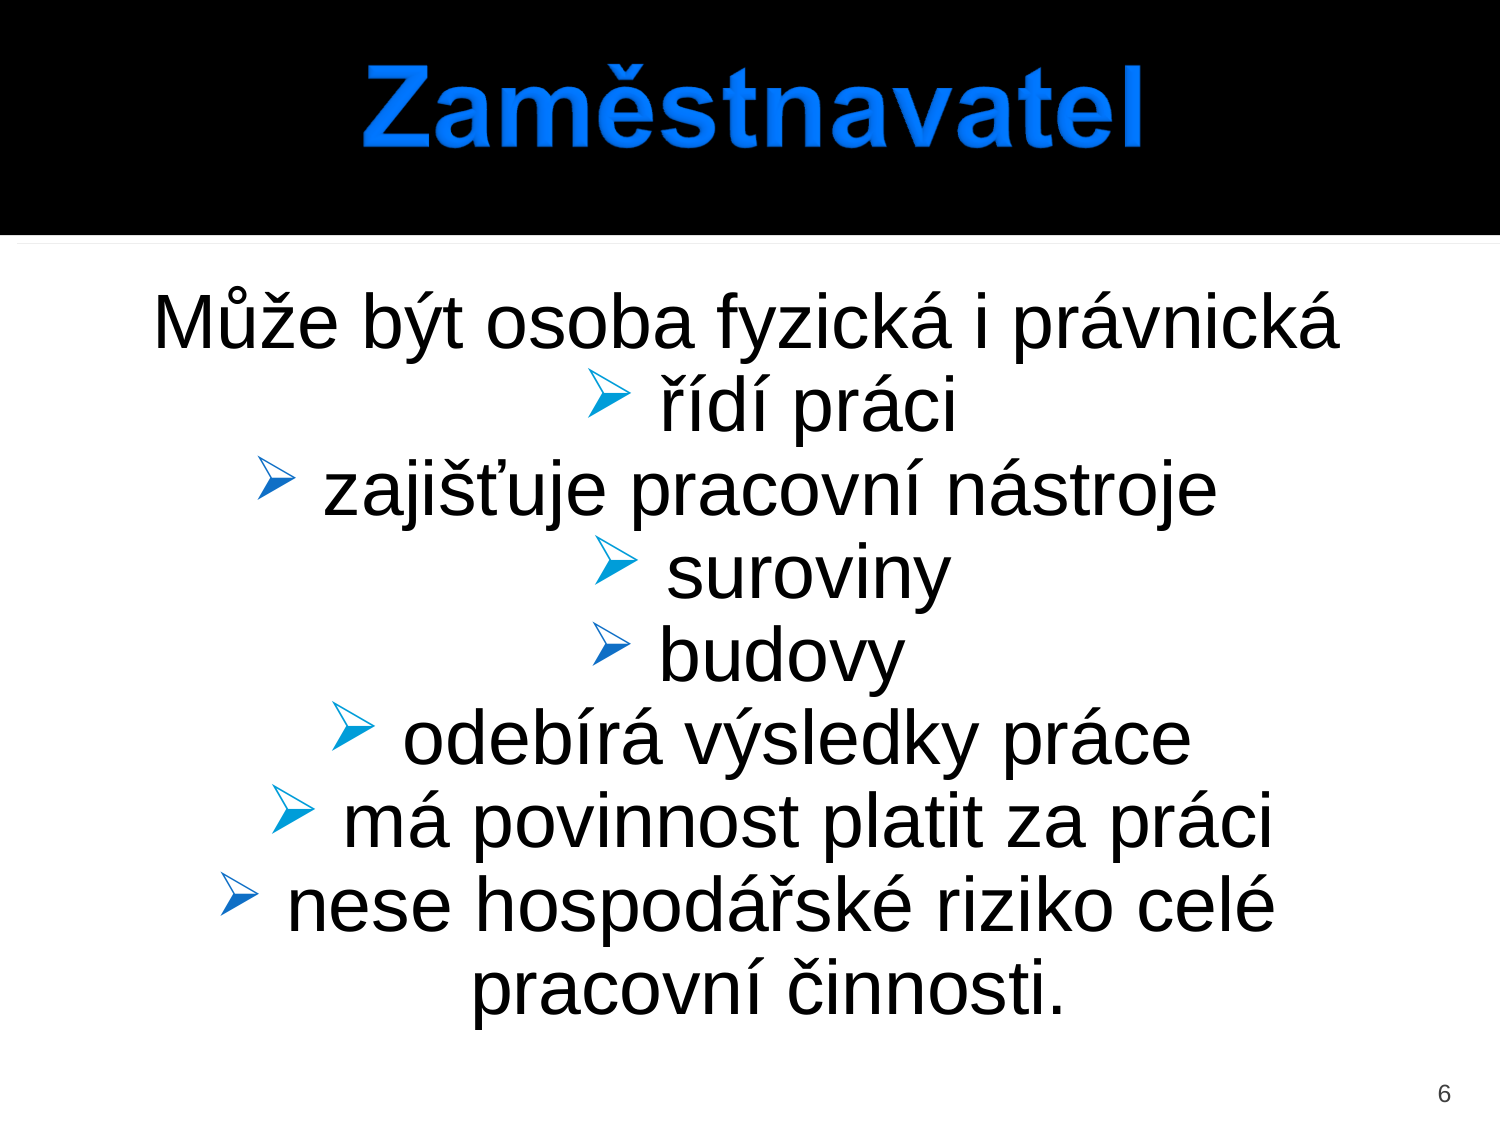

# Může být osoba fyzická i právnická
 řídí práci
 zajišťuje pracovní nástroje
 suroviny
 budovy
 odebírá výsledky práce
 má povinnost platit za práci
 nese hospodářské riziko celé pracovní činnosti.